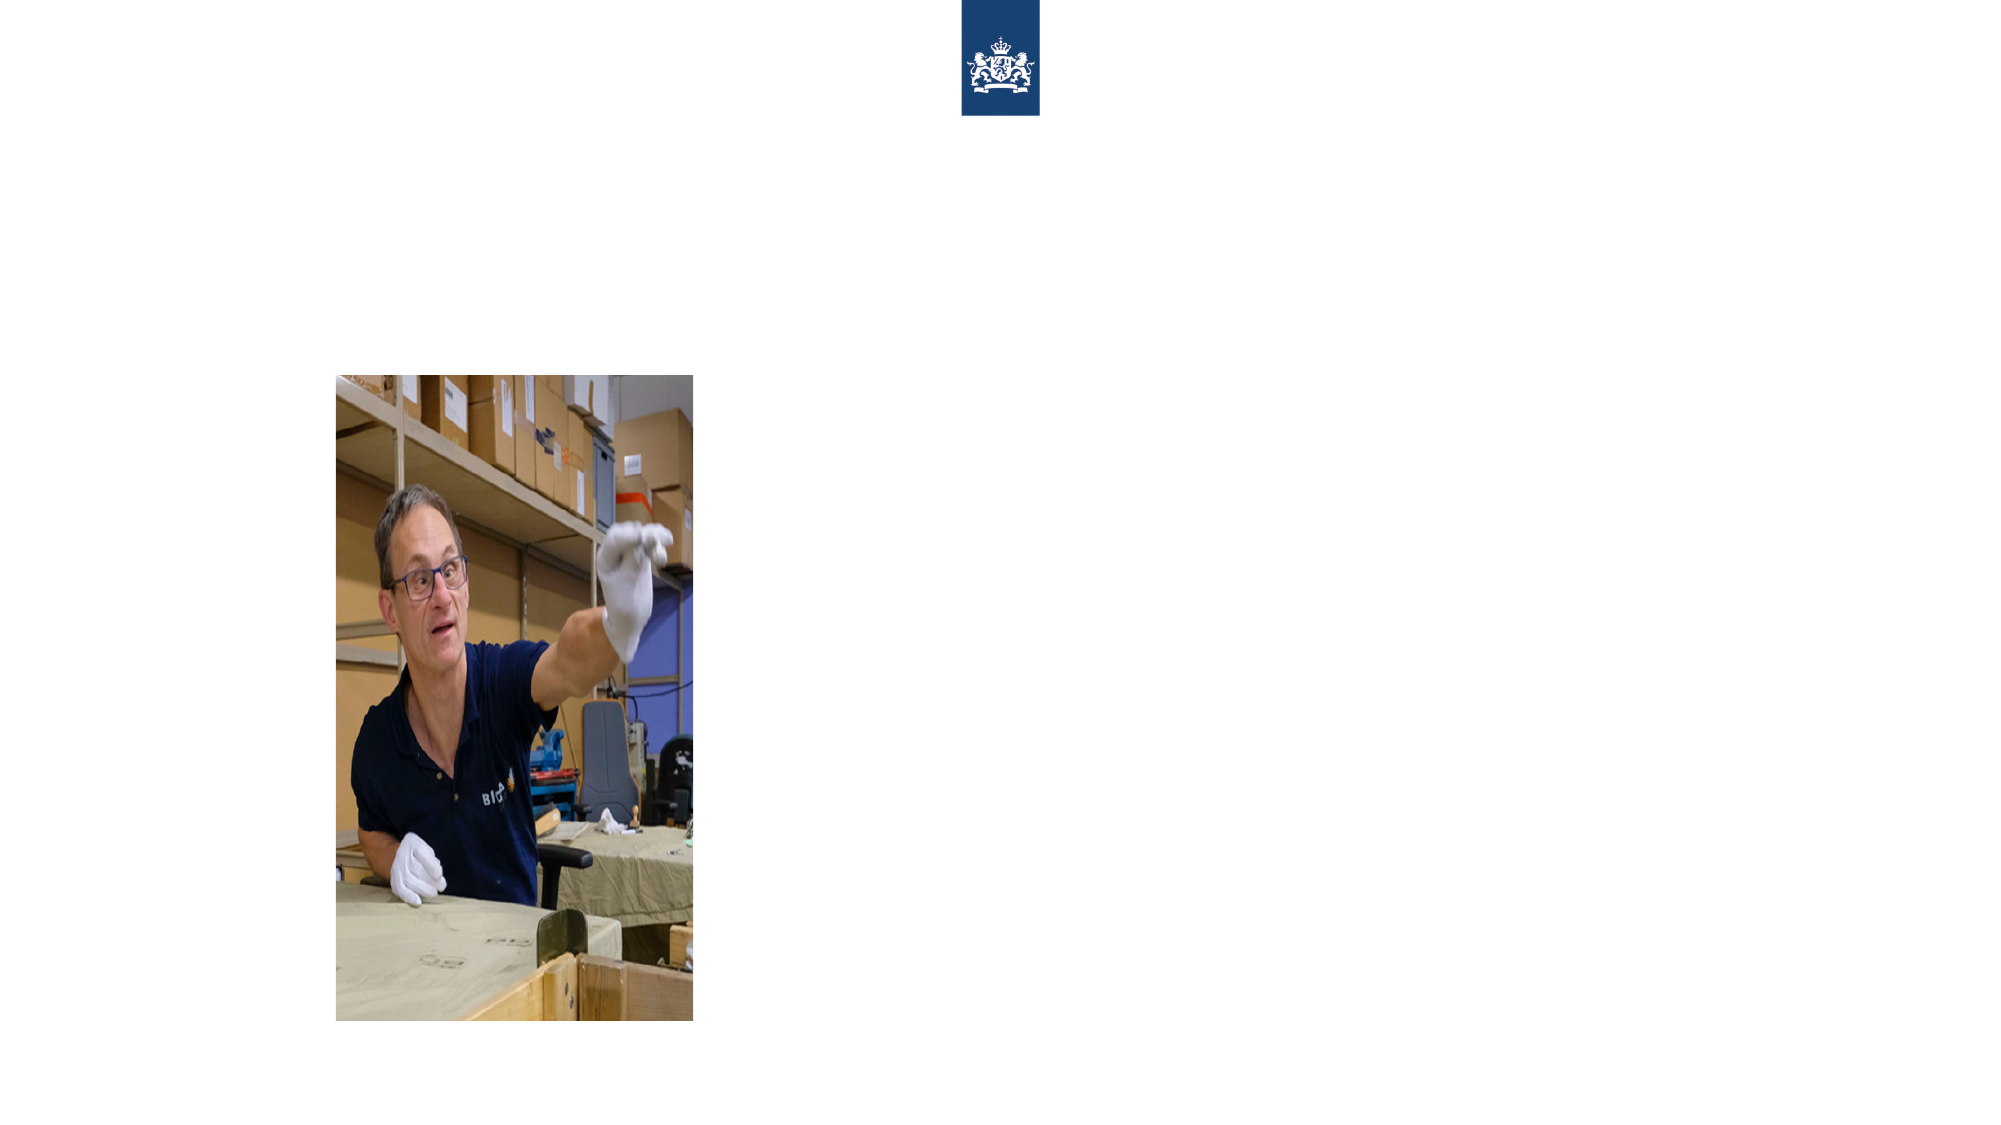

# ”De aanbesteding is 100% gegund op people- en planetfactoren.”
Praktijkvoorbeeld Bedrijfskleding